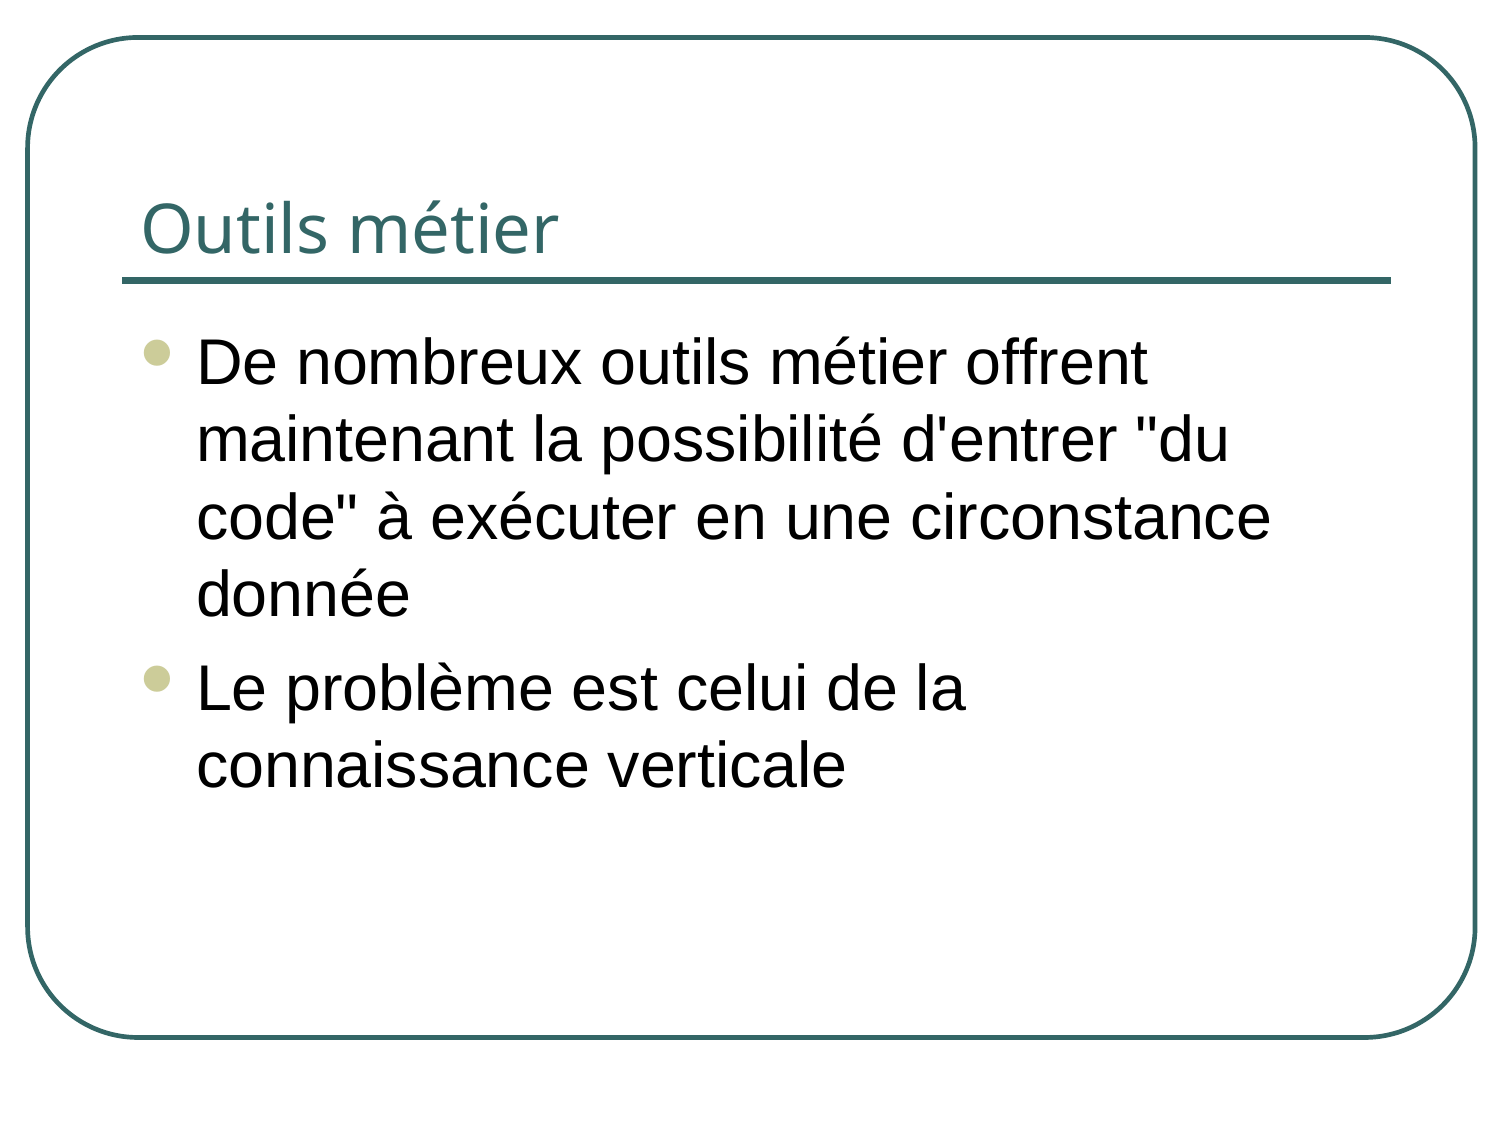

# Outils métier
De nombreux outils métier offrent maintenant la possibilité d'entrer "du code" à exécuter en une circonstance donnée
Le problème est celui de la connaissance verticale